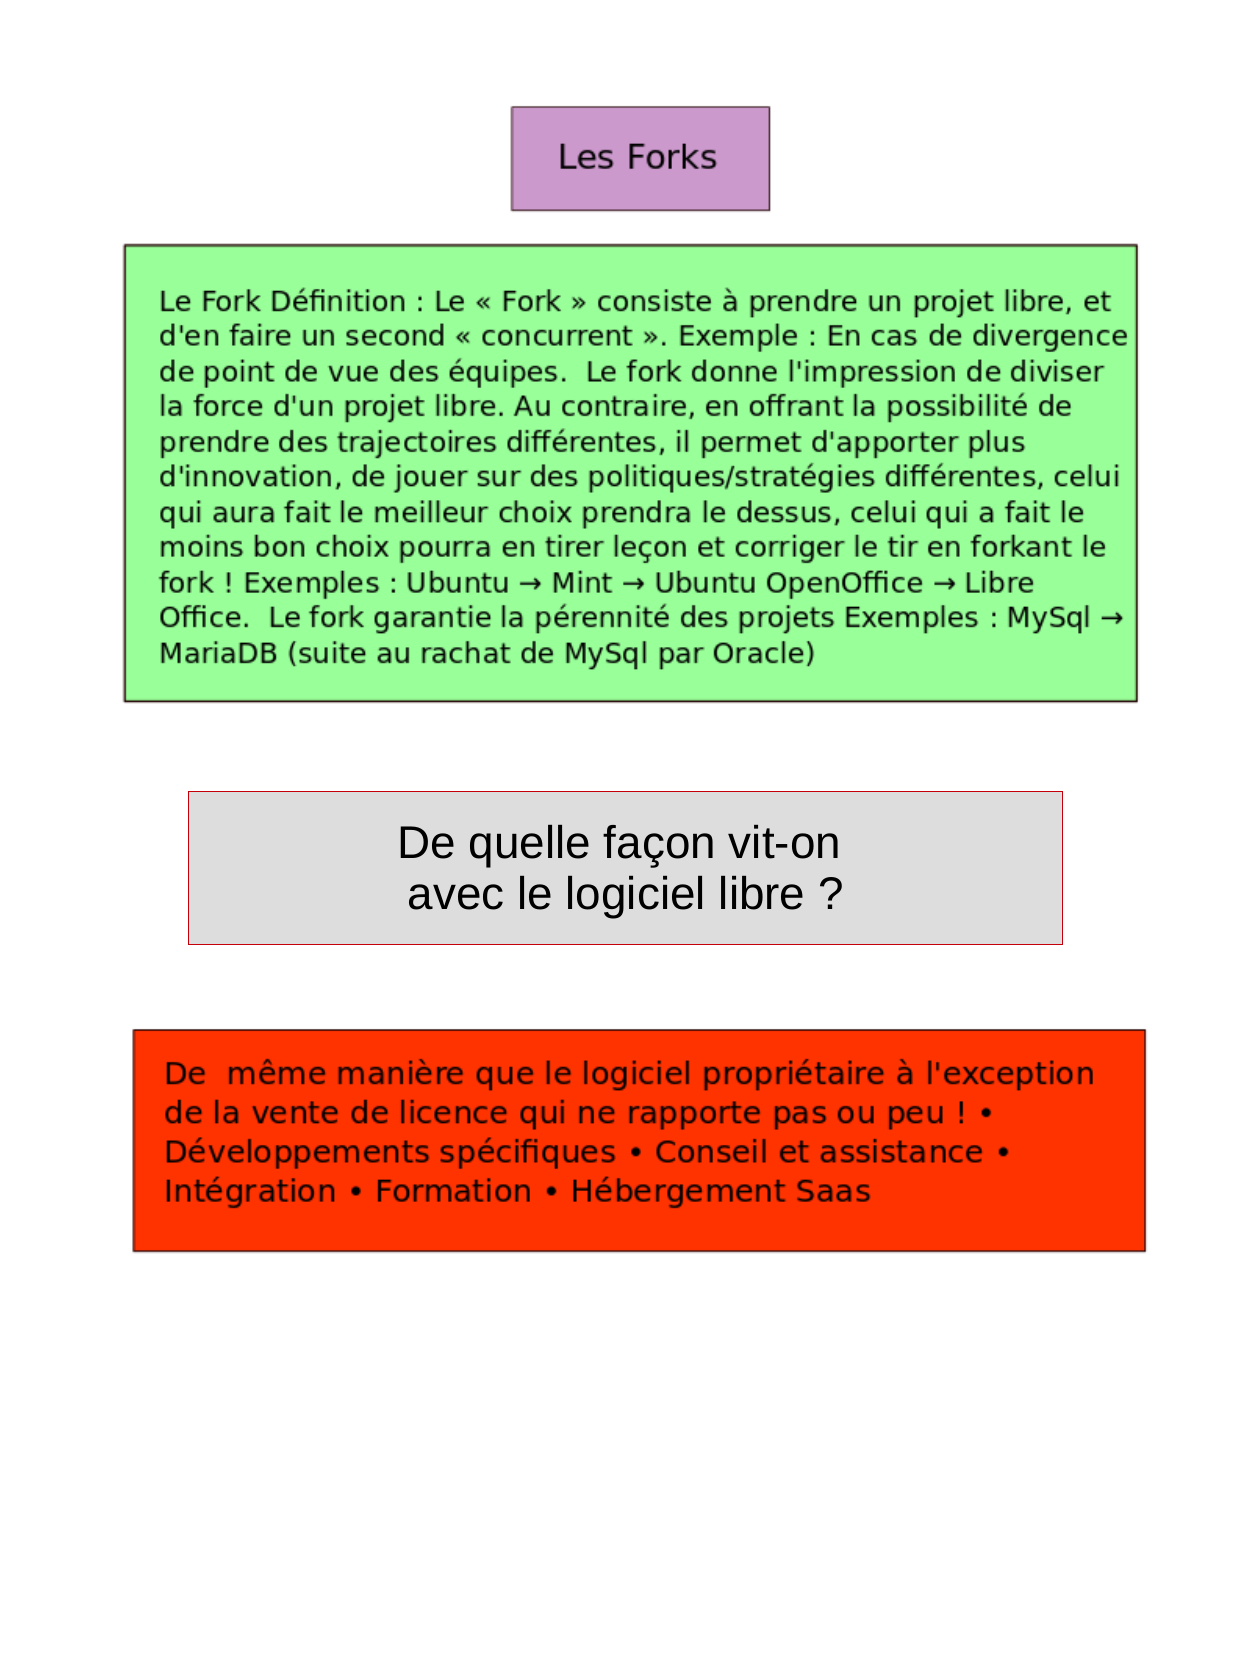

De quelle façon vit-on
avec le logiciel libre ?